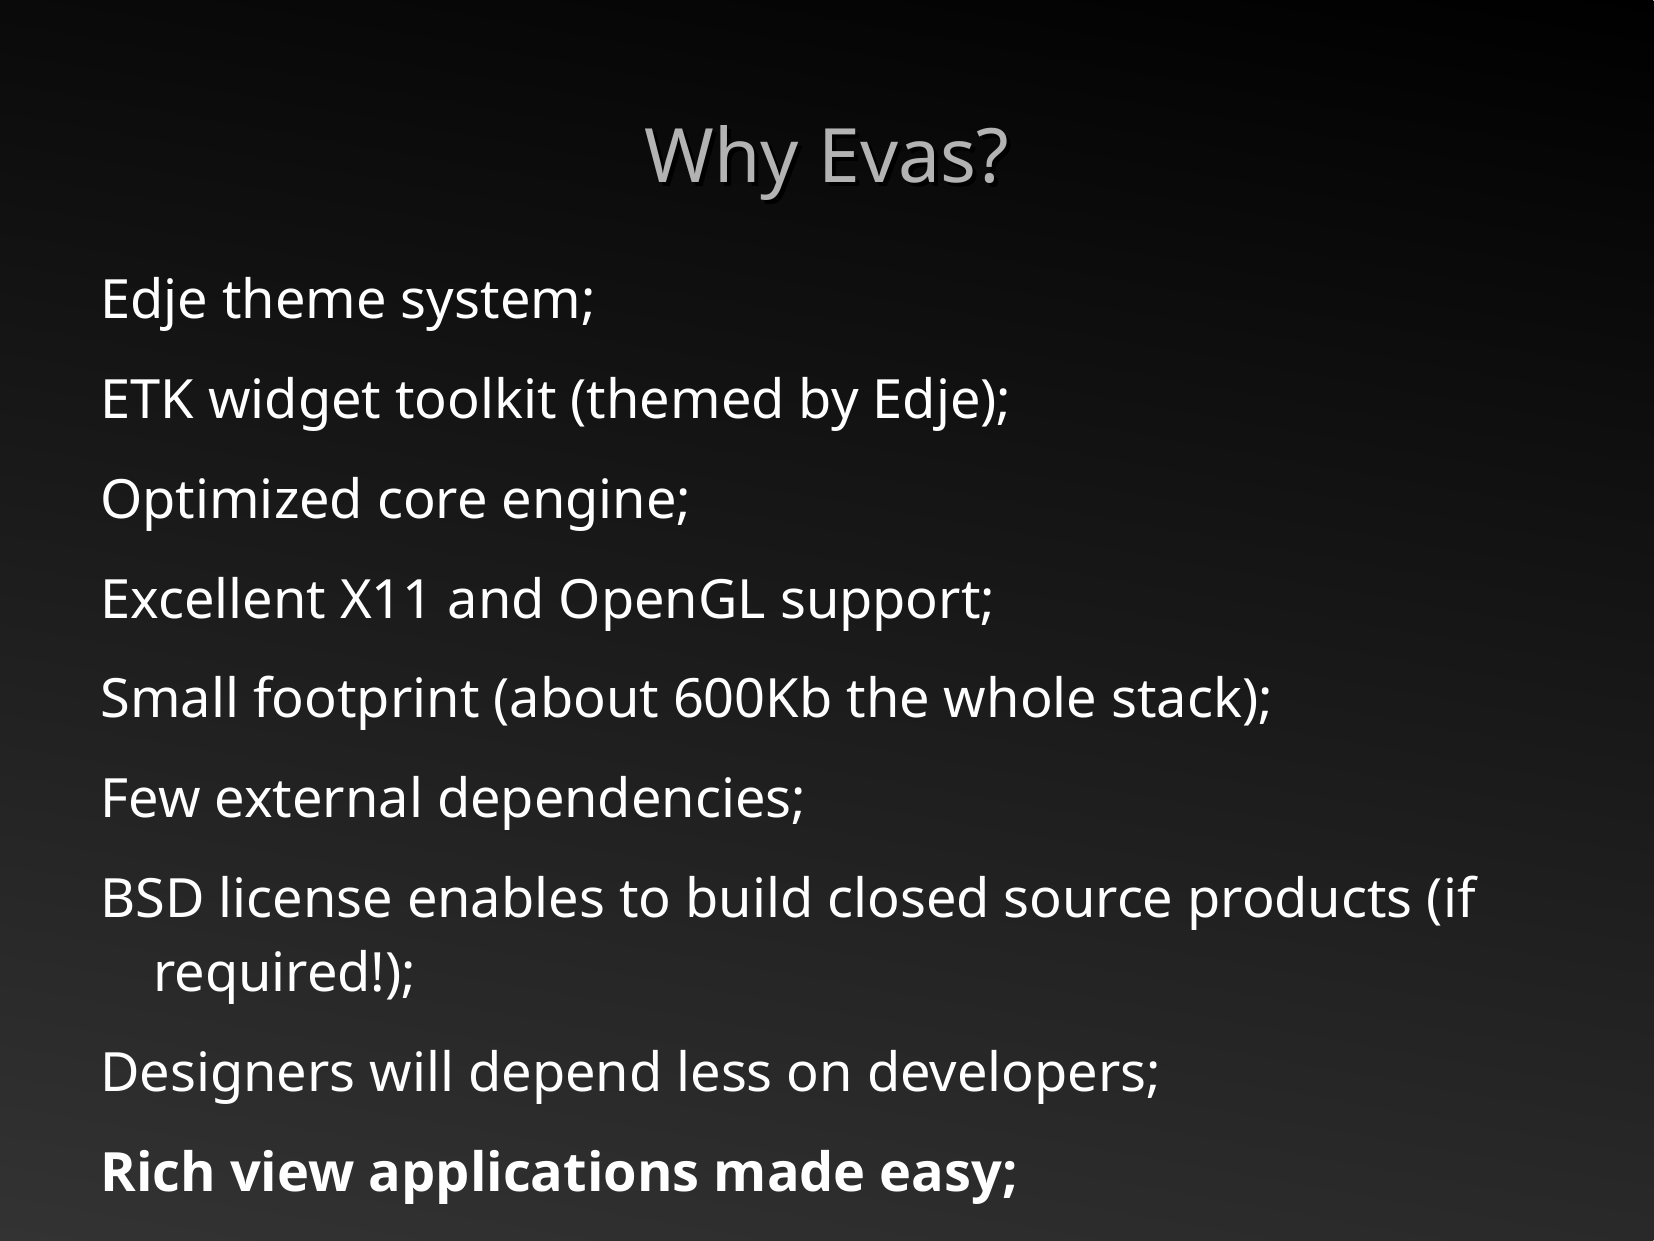

# Why Evas?
Edje theme system;
ETK widget toolkit (themed by Edje);
Optimized core engine;
Excellent X11 and OpenGL support;
Small footprint (about 600Kb the whole stack);
Few external dependencies;
BSD license enables to build closed source products (if required!);
Designers will depend less on developers;
Rich view applications made easy;